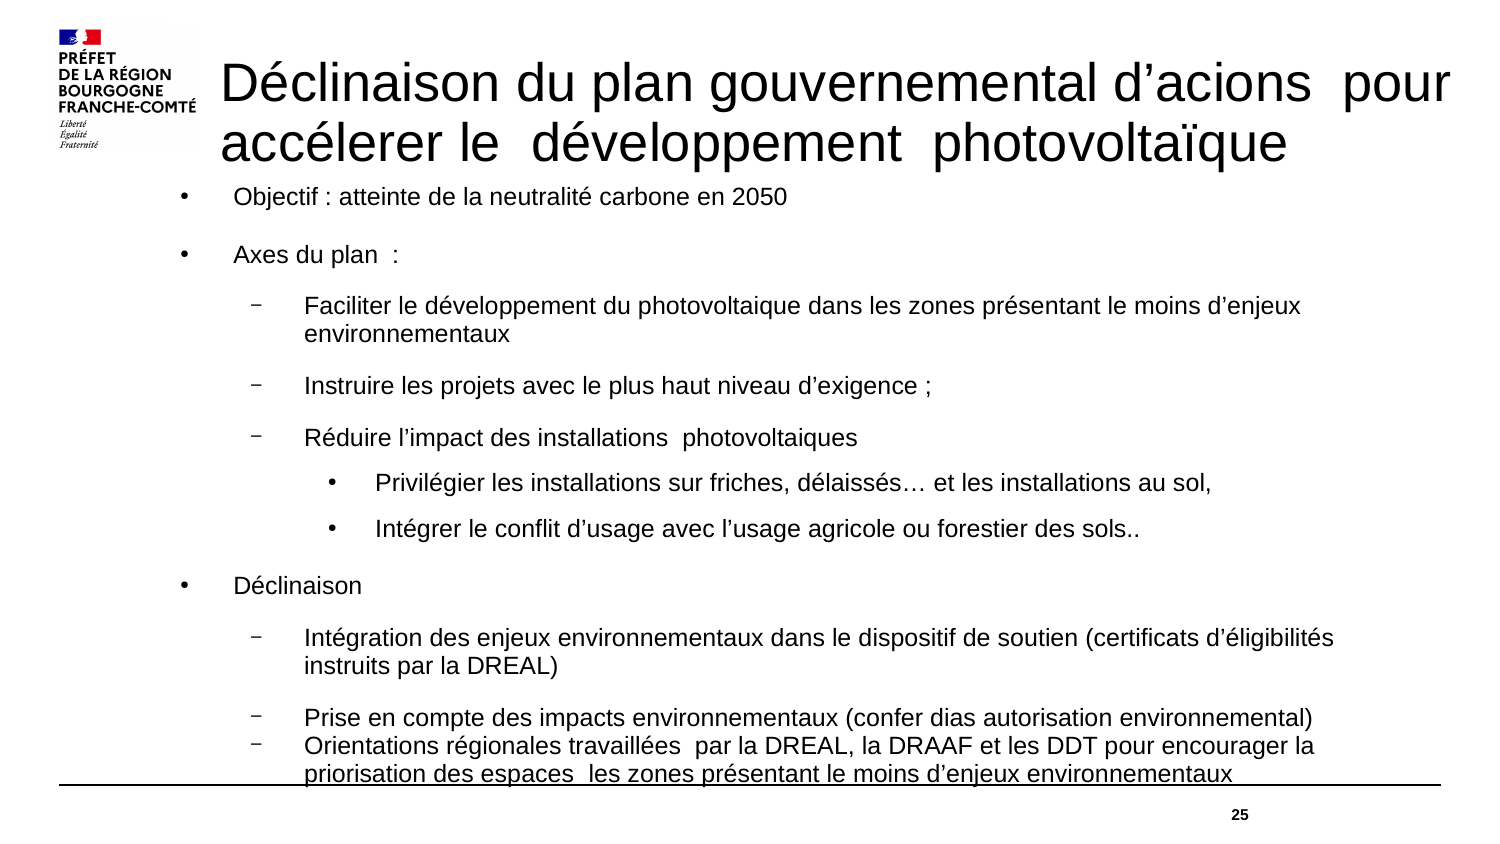

# Déclinaison du plan gouvernemental d’acions pour accélerer le développement photovoltaïque
Objectif : atteinte de la neutralité carbone en 2050
Axes du plan  :
Faciliter le développement du photovoltaique dans les zones présentant le moins d’enjeux environnementaux
Instruire les projets avec le plus haut niveau d’exigence ;
Réduire l’impact des installations photovoltaiques
Privilégier les installations sur friches, délaissés… et les installations au sol,
Intégrer le conflit d’usage avec l’usage agricole ou forestier des sols..
Déclinaison
Intégration des enjeux environnementaux dans le dispositif de soutien (certificats d’éligibilités instruits par la DREAL)
Prise en compte des impacts environnementaux (confer dias autorisation environnemental)
Orientations régionales travaillées par la DREAL, la DRAAF et les DDT pour encourager la priorisation des espaces les zones présentant le moins d’enjeux environnementaux
25